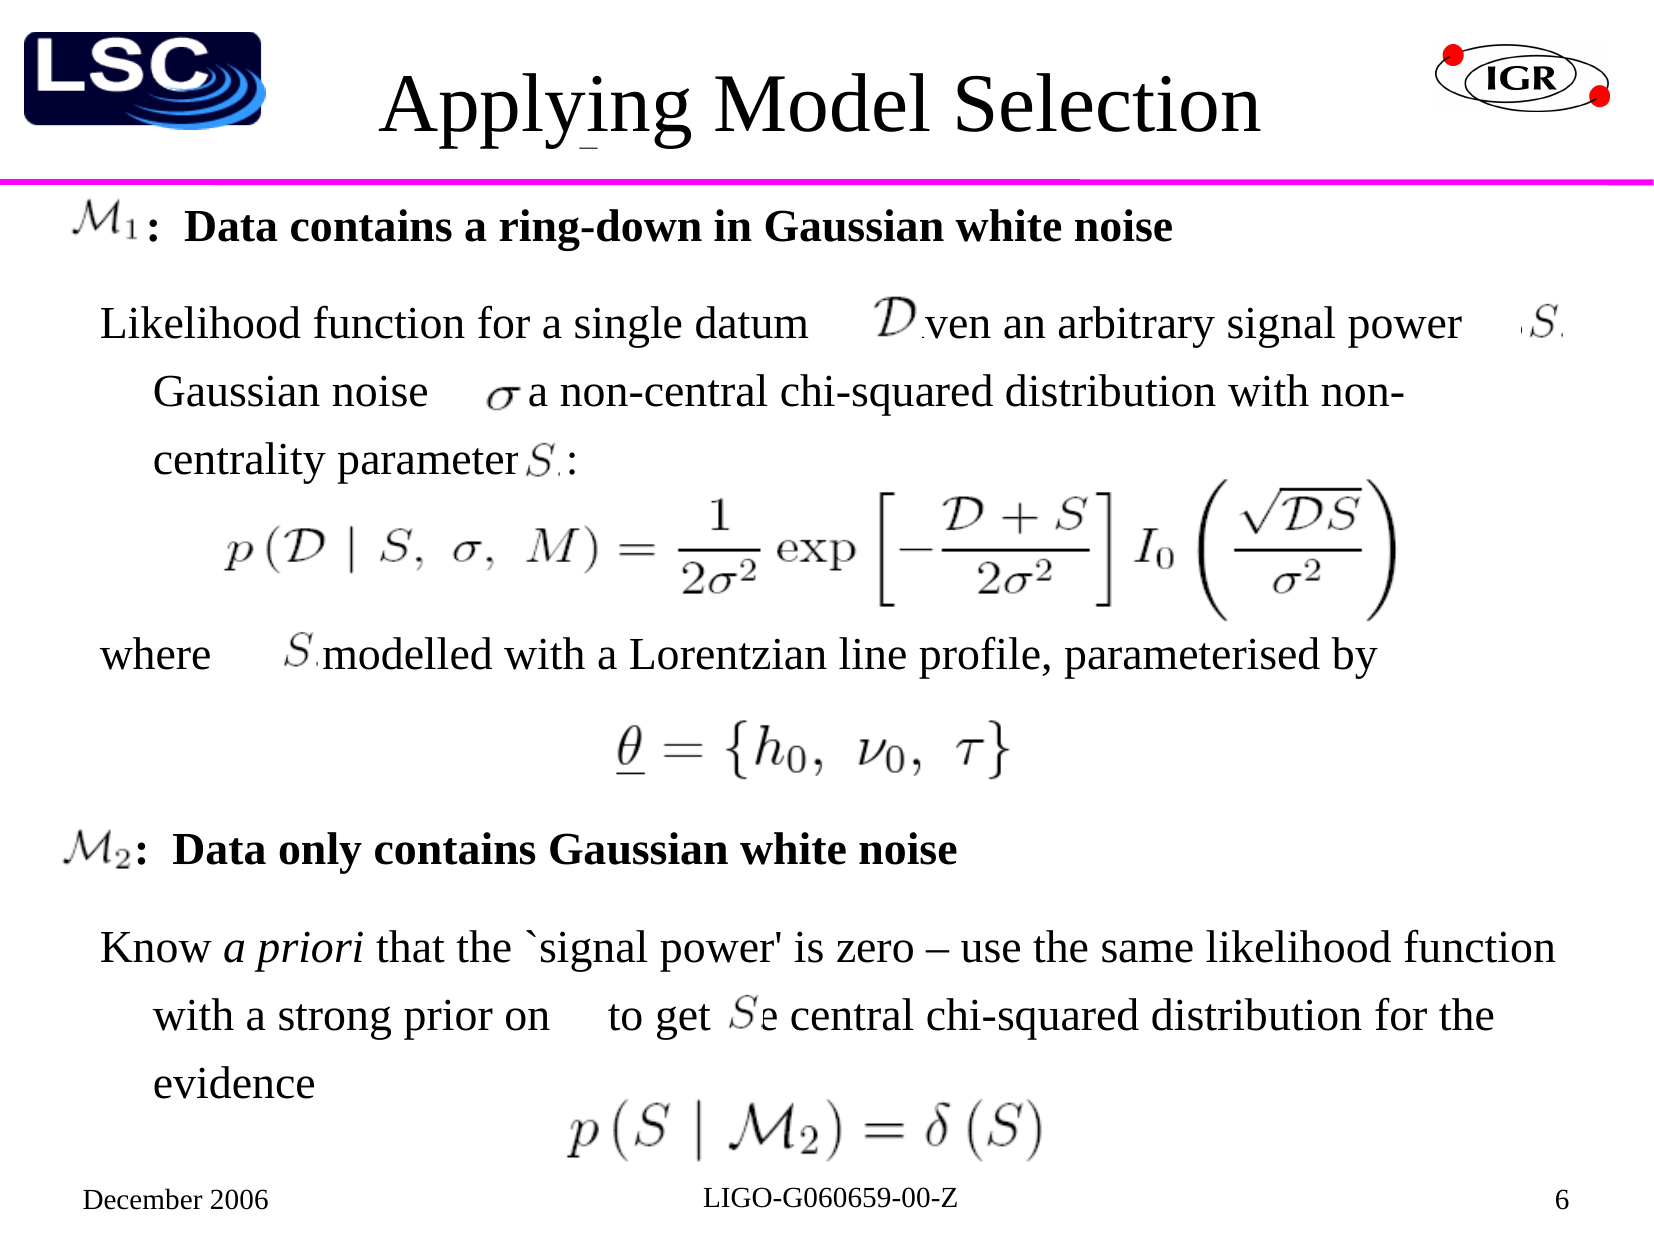

Applying Model Selection
Operation Outline
# : Data contains a ring-down in Gaussian white noise
Likelihood function for a single datum , given an arbitrary signal power & Gaussian noise is a non-central chi-squared distribution with non-centrality parameter :
where is modelled with a Lorentzian line profile, parameterised by
 : Data only contains Gaussian white noise
Know a priori that the `signal power' is zero – use the same likelihood function with a strong prior on to get the central chi-squared distribution for the evidence
December 2006
6
LIGO-G060659-00-Z